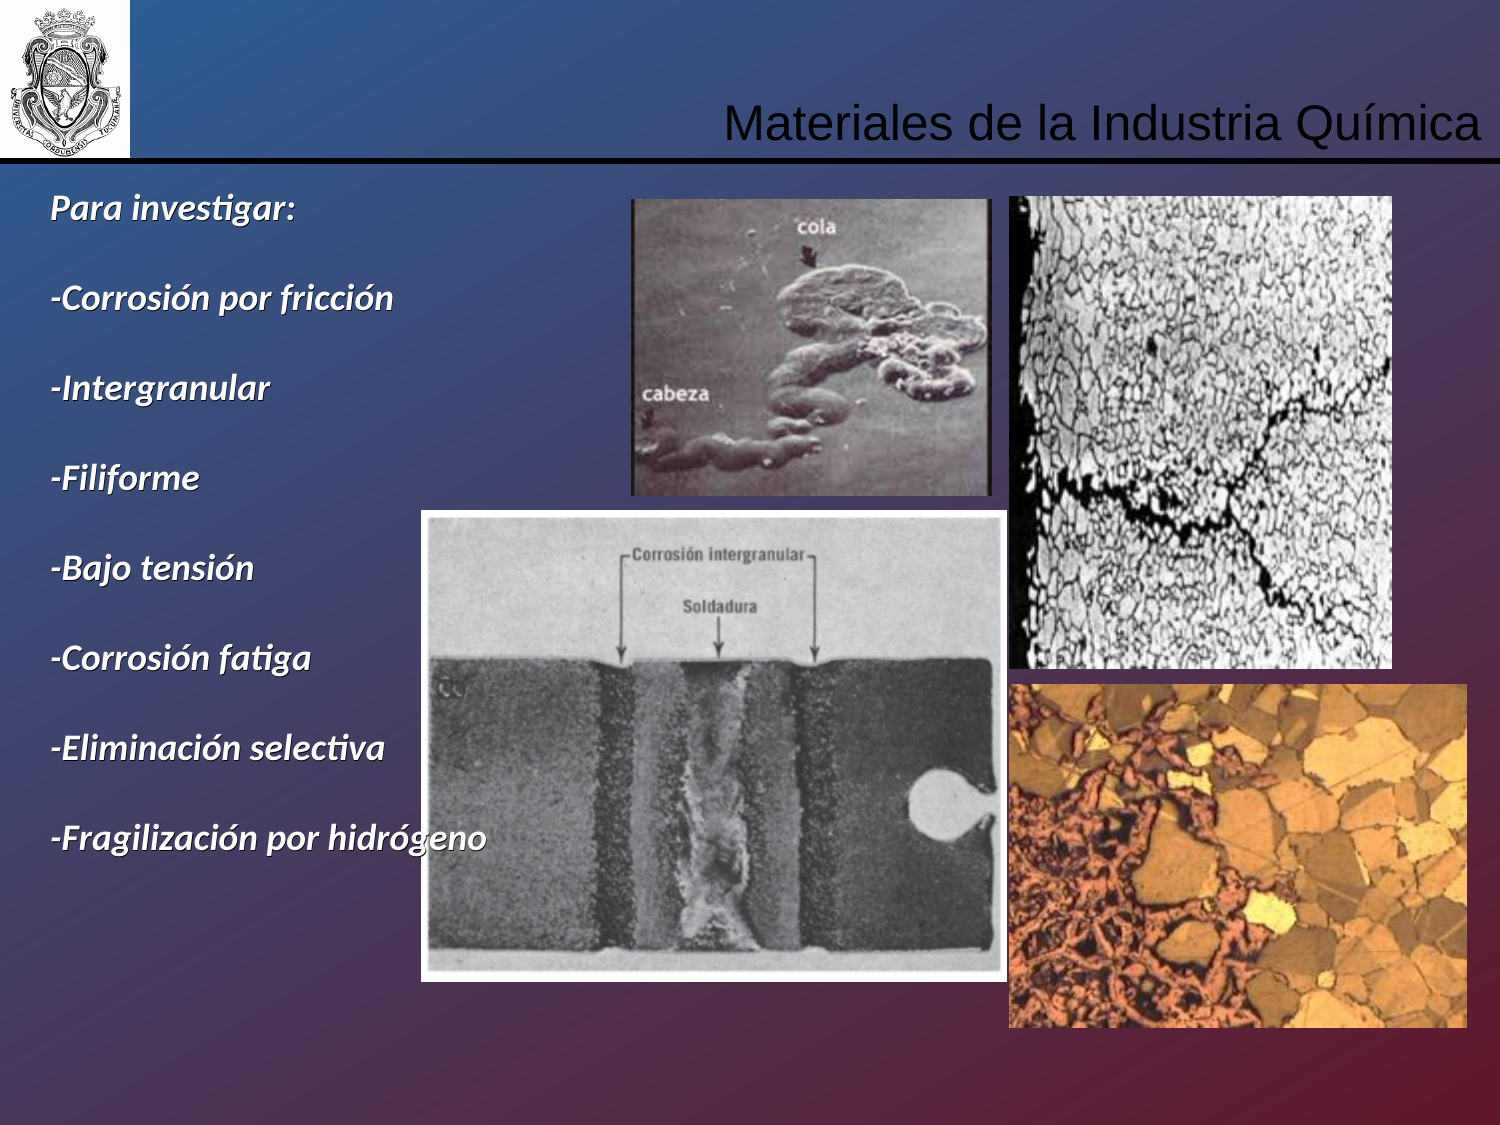

Materiales de la Industria Química
Para investigar:
-Corrosión por fricción
-Intergranular
-Filiforme
-Bajo tensión
-Corrosión fatiga
-Eliminación selectiva
-Fragilización por hidrógeno